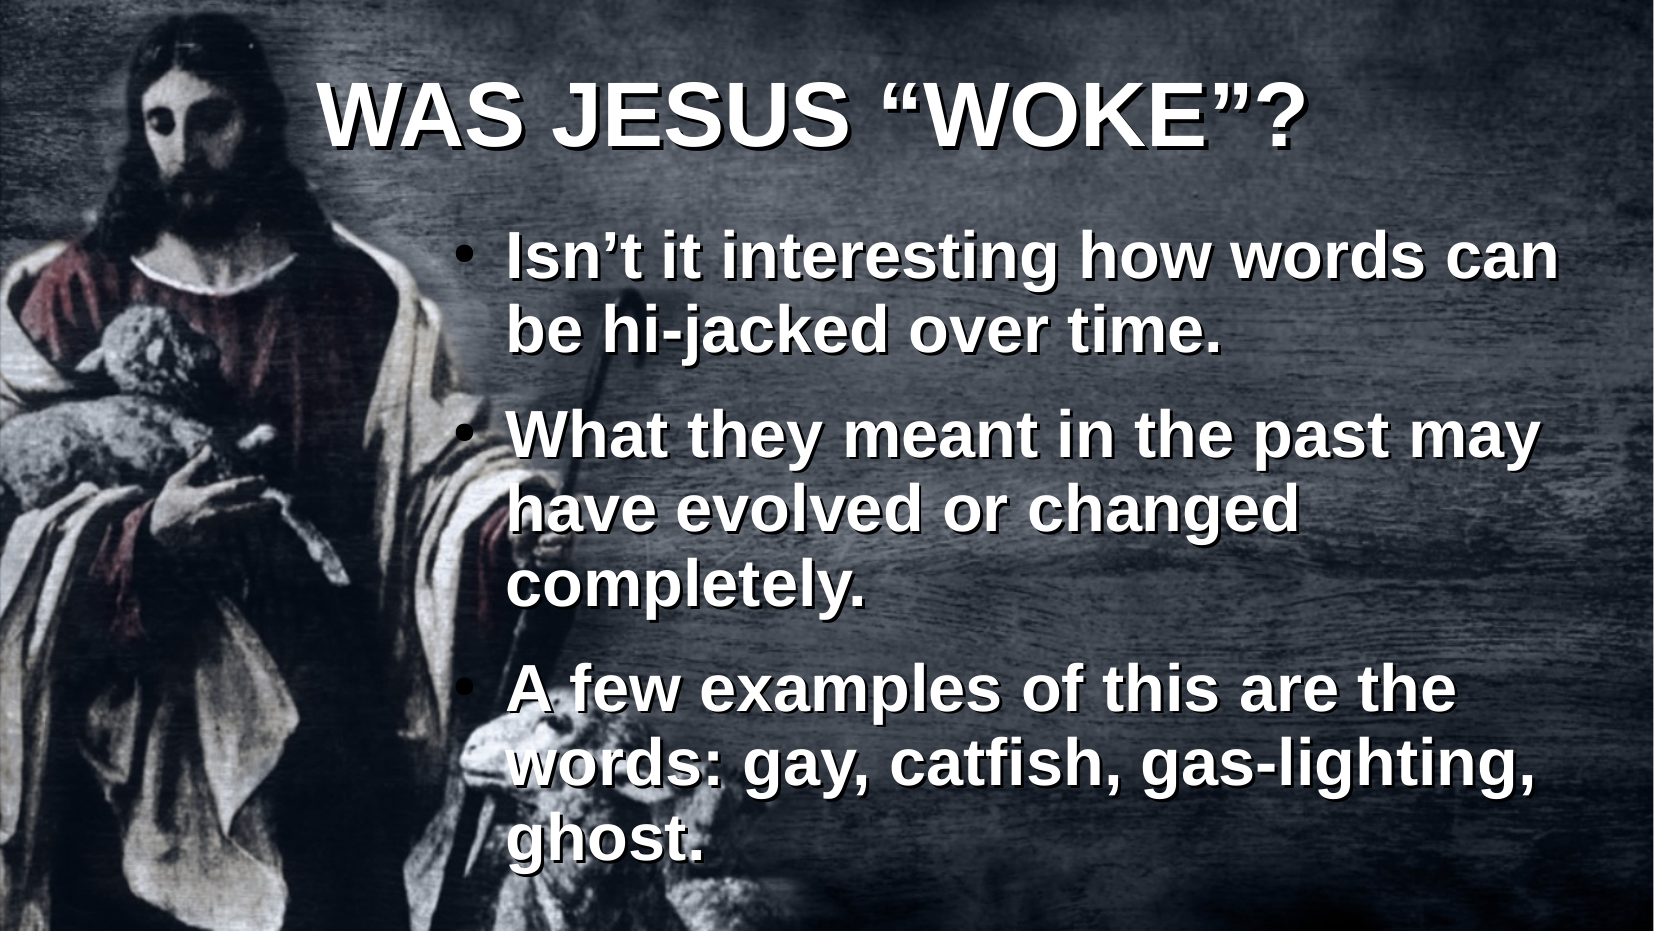

# WAS JESUS “WOKE”?
Isn’t it interesting how words can be hi-jacked over time.
What they meant in the past may have evolved or changed completely.
A few examples of this are the words: gay, catfish, gas-lighting, ghost.